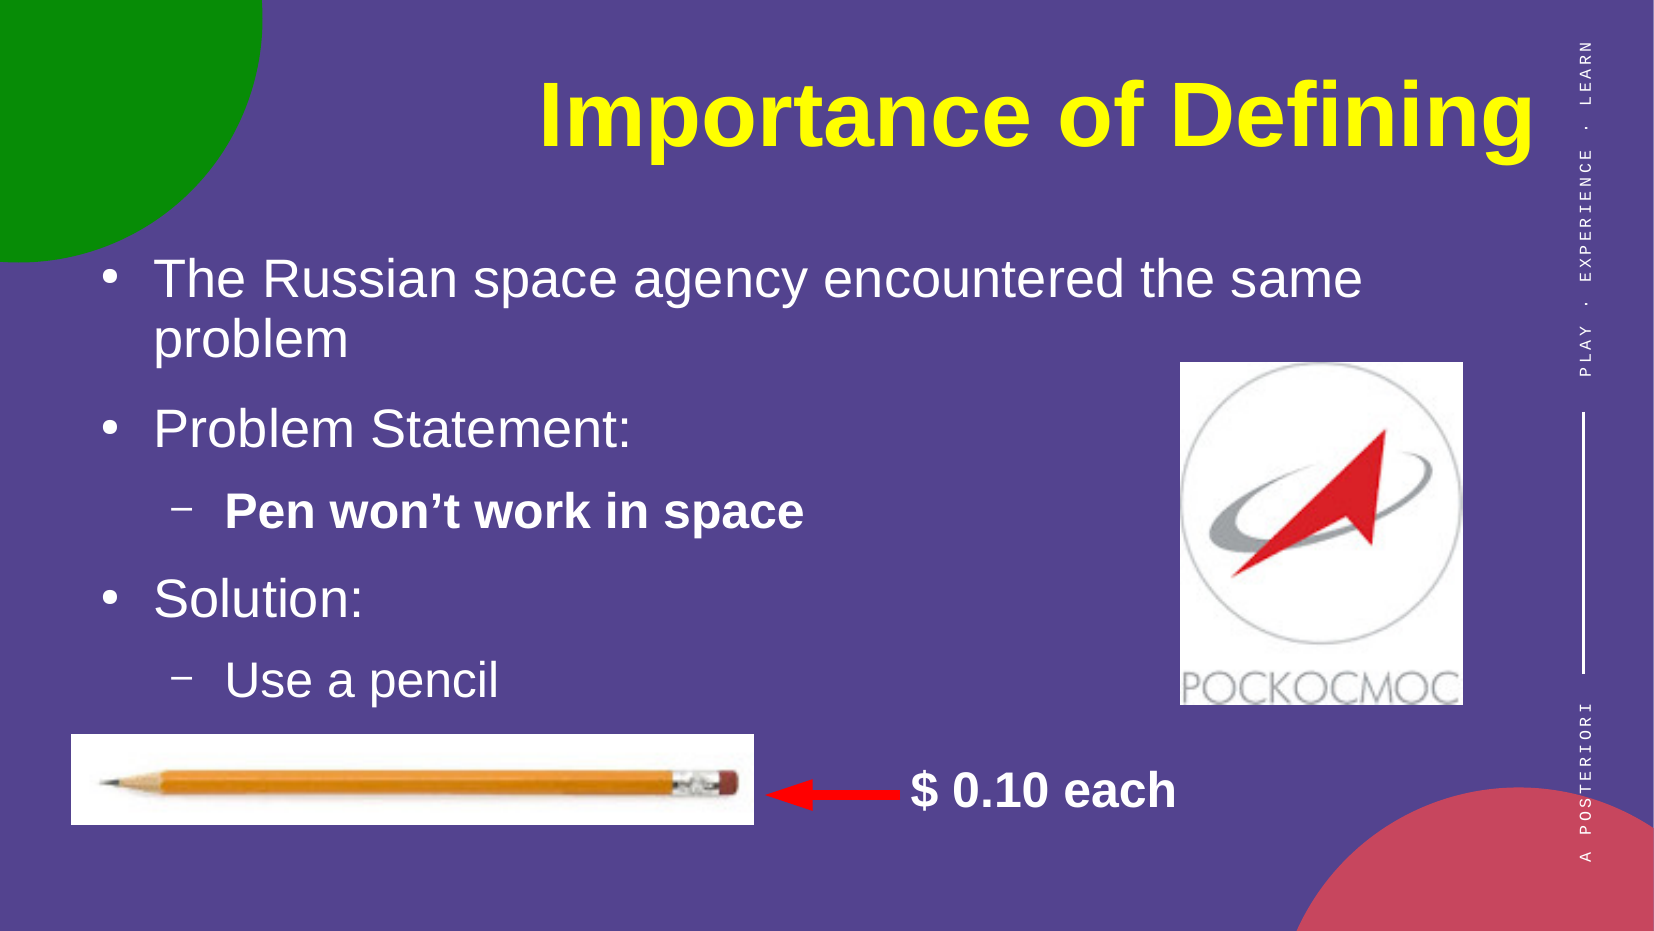

# Importance of Defining
The Russian space agency encountered the same problem
Problem Statement:
Pen won’t work in space
Solution:
Use a pencil
$ 0.10 each
USD $ 1,000,000 to develop